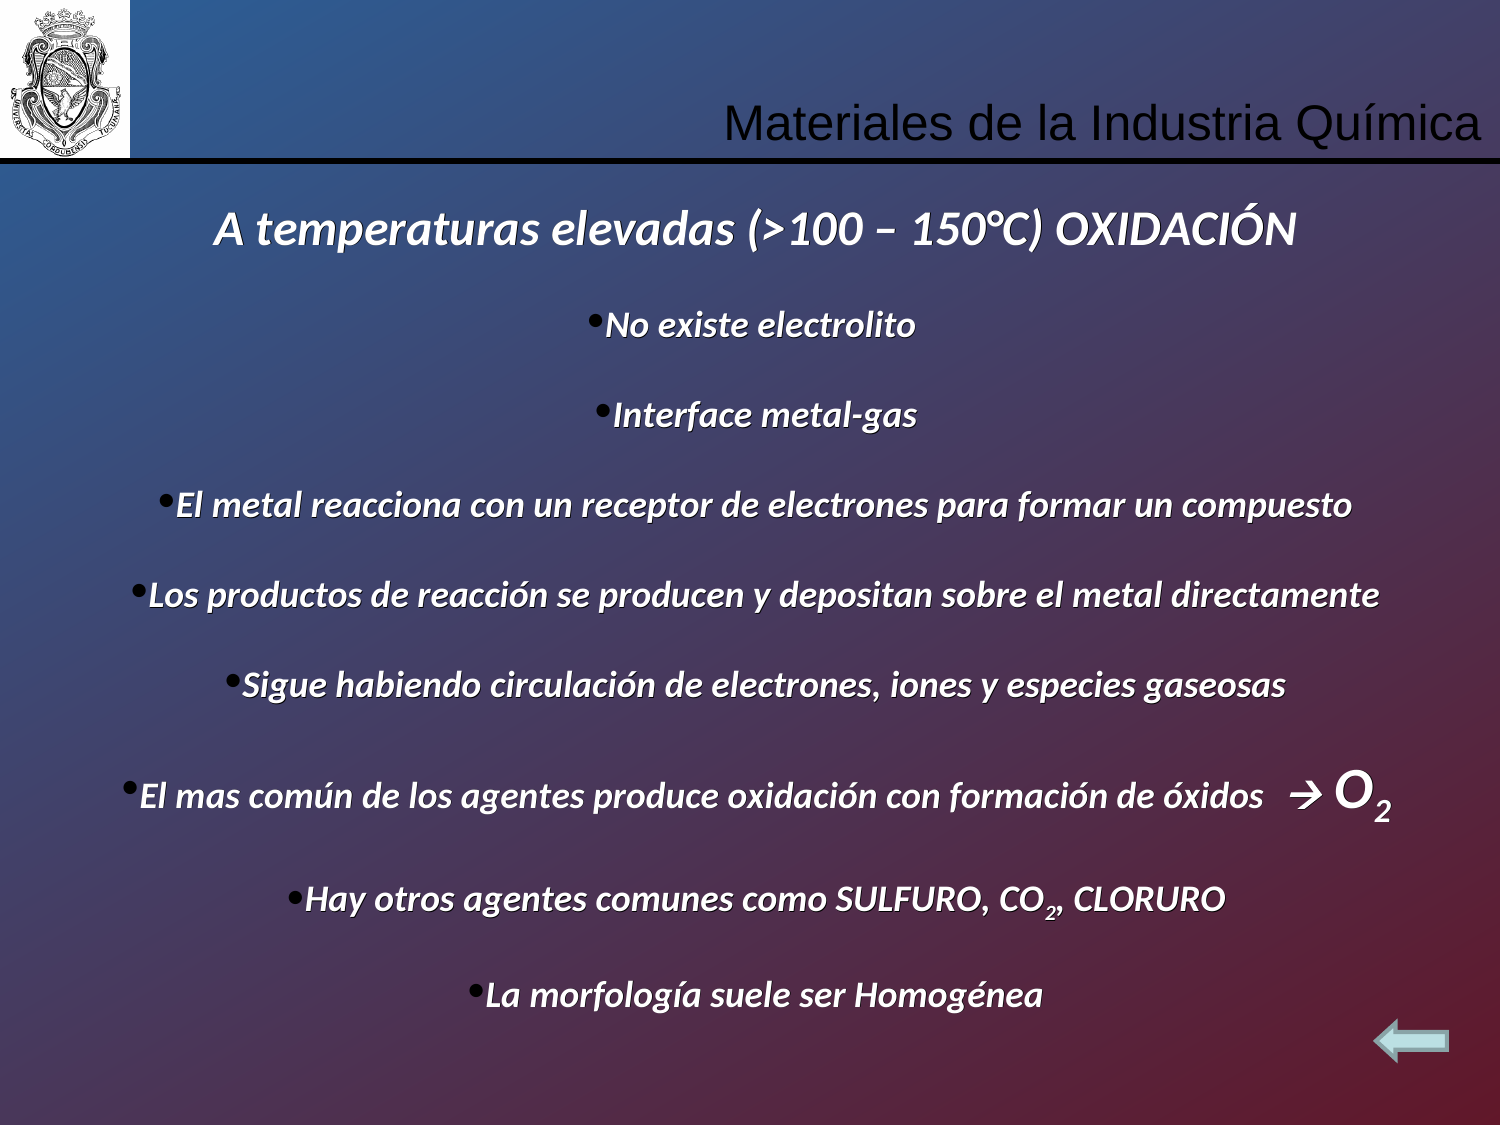

Materiales de la Industria Química
A temperaturas elevadas (>100 – 150°C) OXIDACIÓN
No existe electrolito
Interface metal-gas
El metal reacciona con un receptor de electrones para formar un compuesto
Los productos de reacción se producen y depositan sobre el metal directamente
Sigue habiendo circulación de electrones, iones y especies gaseosas
El mas común de los agentes produce oxidación con formación de óxidos O2
Hay otros agentes comunes como SULFURO, CO2, CLORURO
La morfología suele ser Homogénea